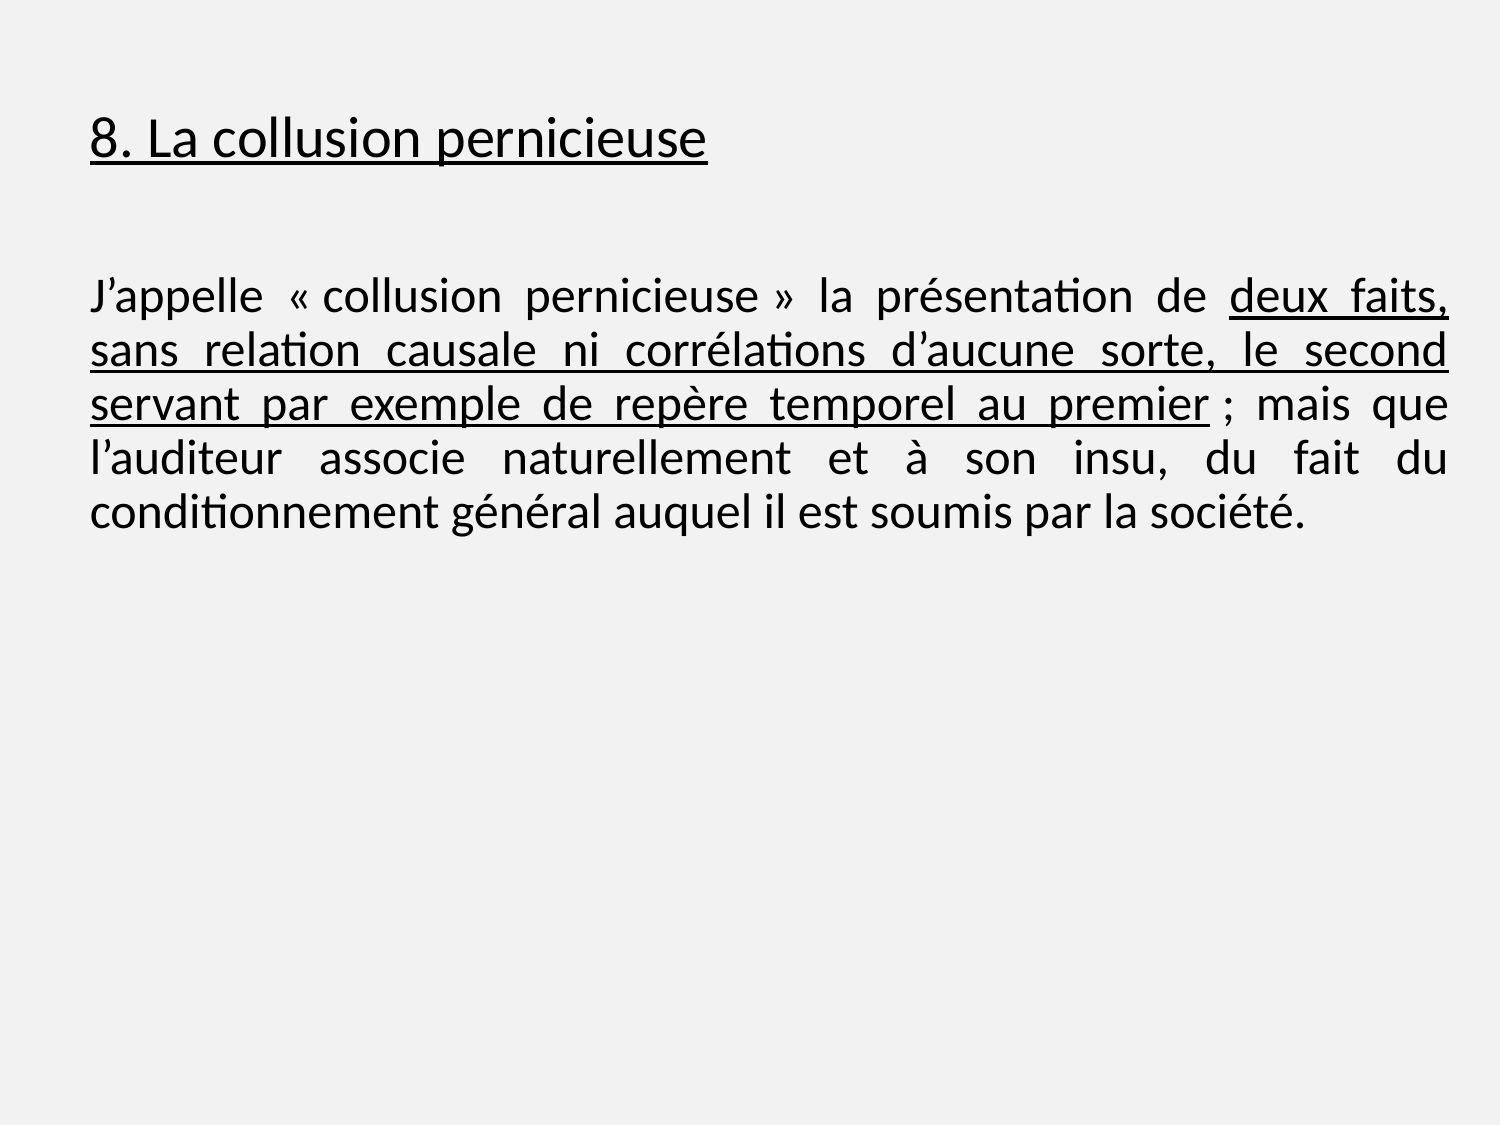

# 8. La collusion pernicieuse
J’appelle « collusion pernicieuse » la présentation de deux faits, sans relation causale ni corrélations d’aucune sorte, le second servant par exemple de repère temporel au premier ; mais que l’auditeur associe naturellement et à son insu, du fait du conditionnement général auquel il est soumis par la société.